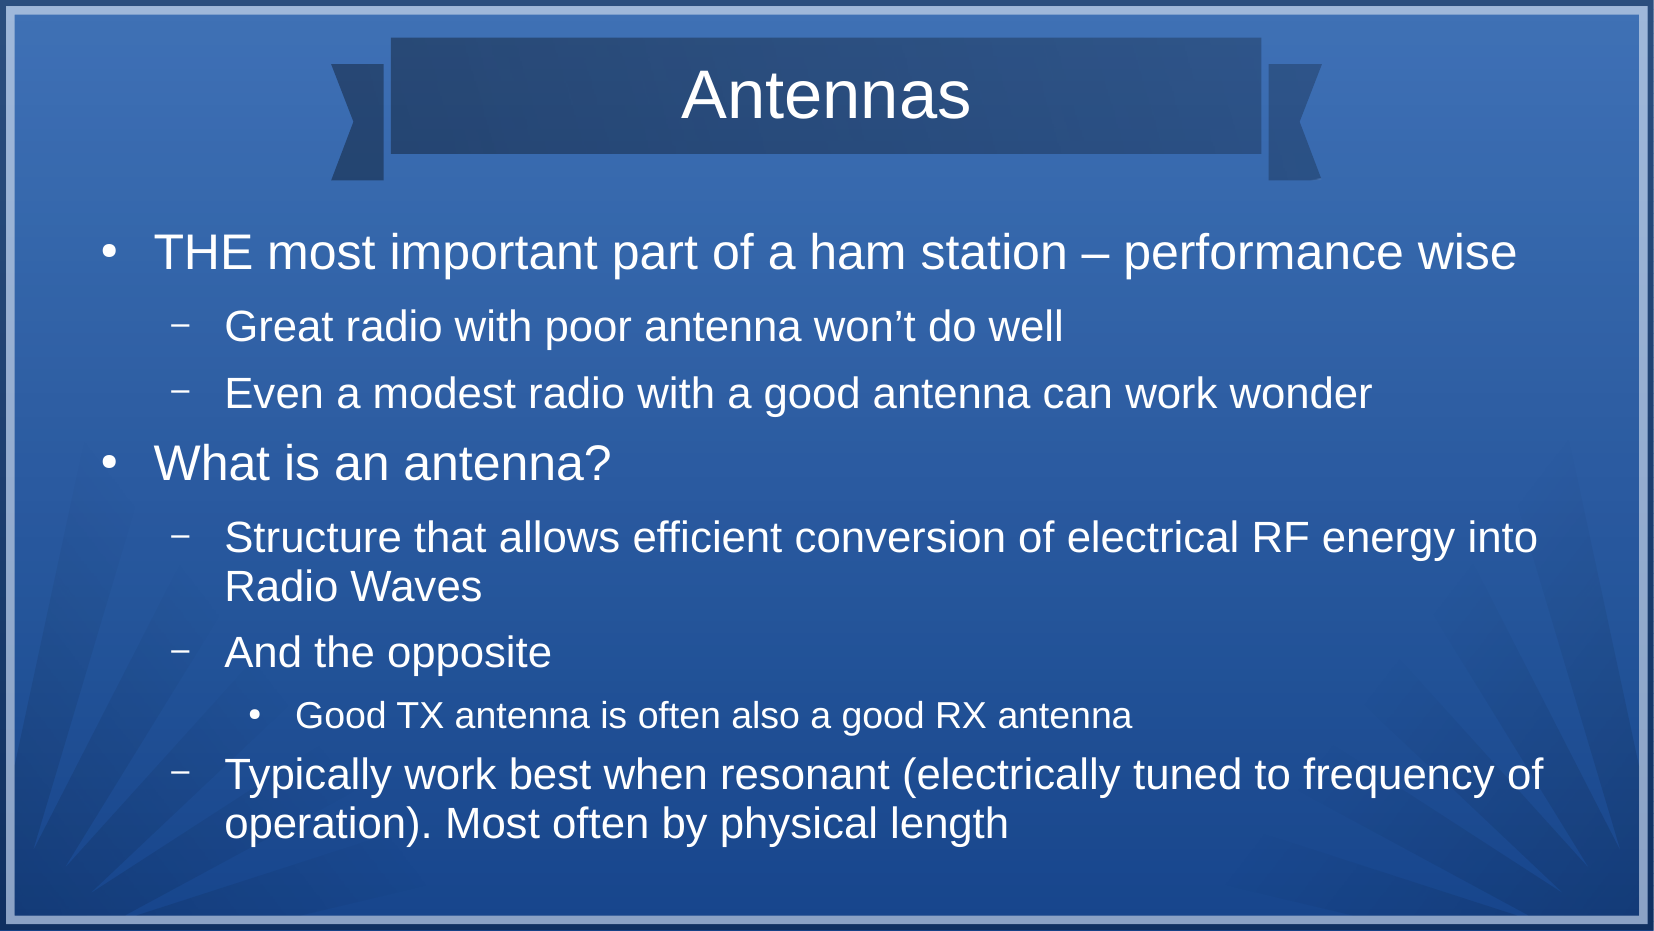

# Antennas
THE most important part of a ham station – performance wise
Great radio with poor antenna won’t do well
Even a modest radio with a good antenna can work wonder
What is an antenna?
Structure that allows efficient conversion of electrical RF energy into Radio Waves
And the opposite
Good TX antenna is often also a good RX antenna
Typically work best when resonant (electrically tuned to frequency of operation). Most often by physical length